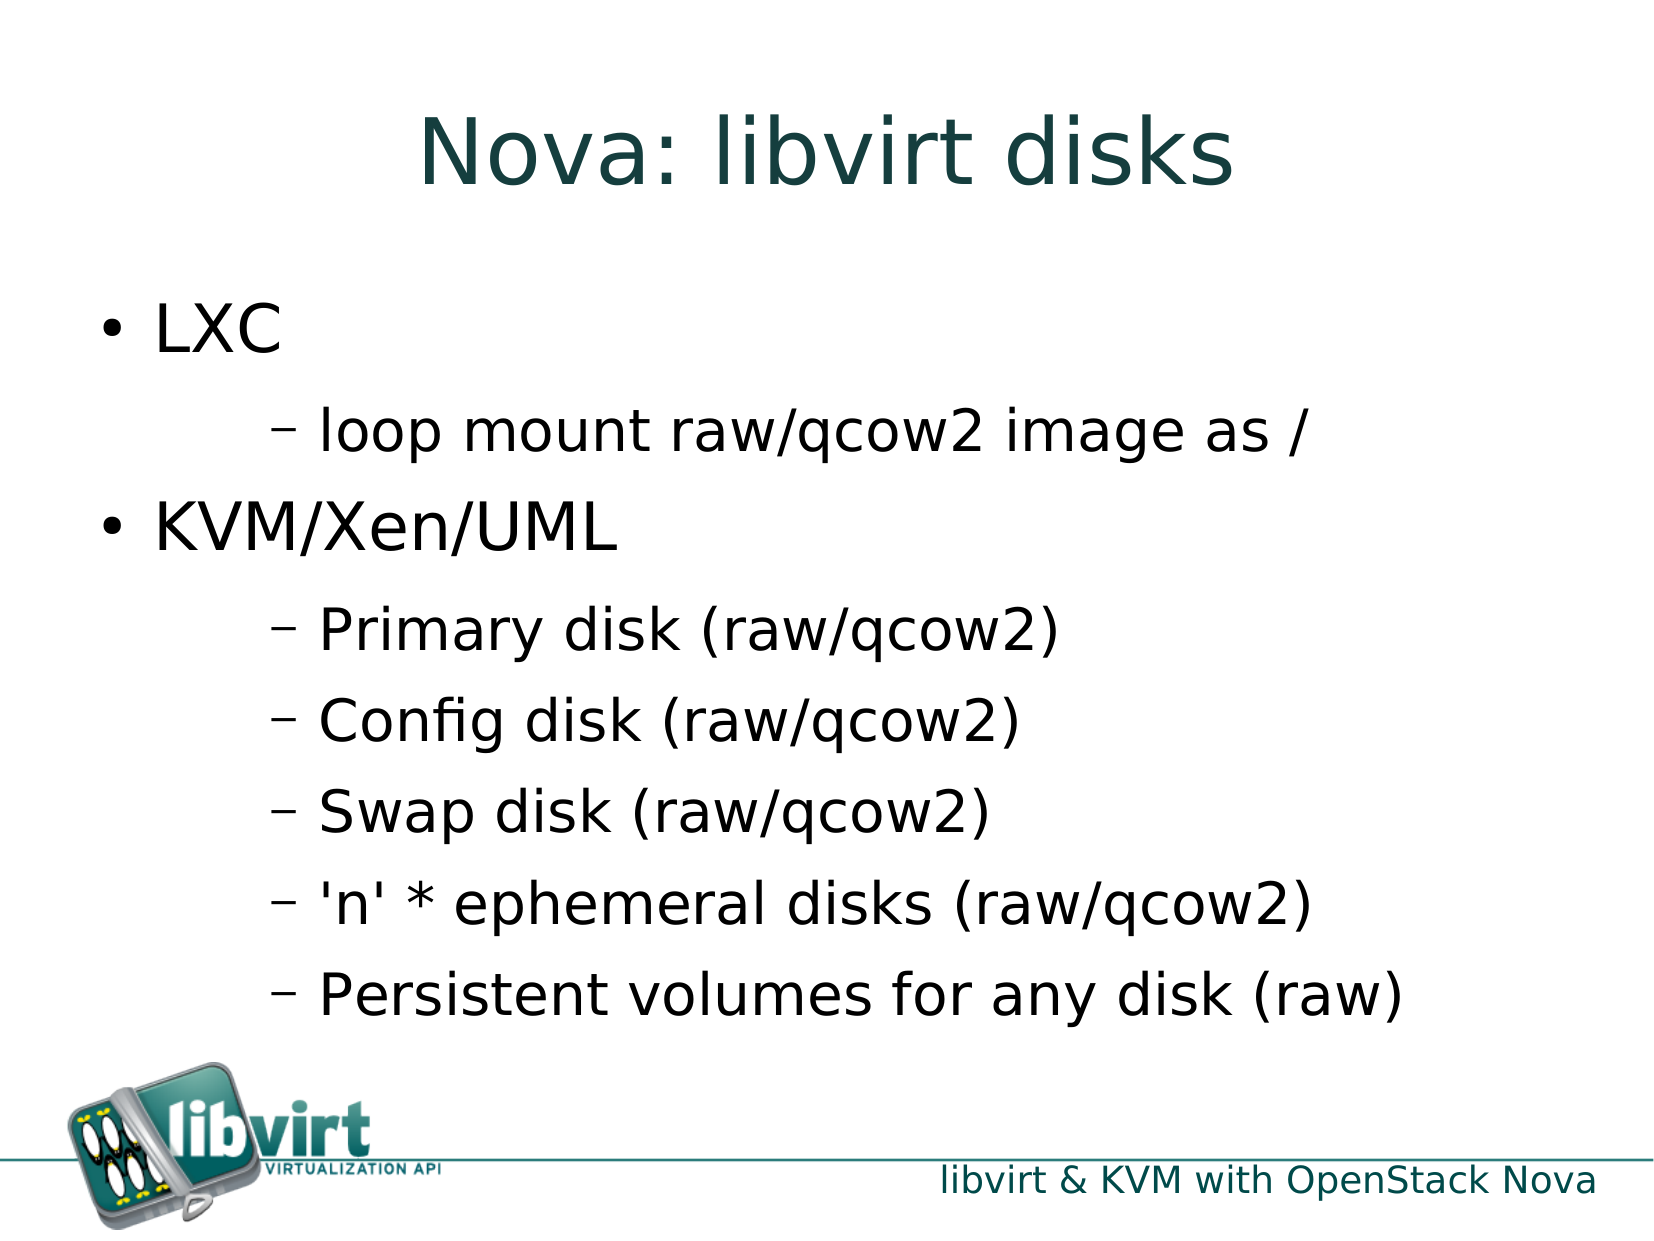

# Nova: libvirt disks
LXC
loop mount raw/qcow2 image as /
KVM/Xen/UML
Primary disk (raw/qcow2)
Config disk (raw/qcow2)
Swap disk (raw/qcow2)
'n' * ephemeral disks (raw/qcow2)
Persistent volumes for any disk (raw)
libvirt & KVM with OpenStack Nova